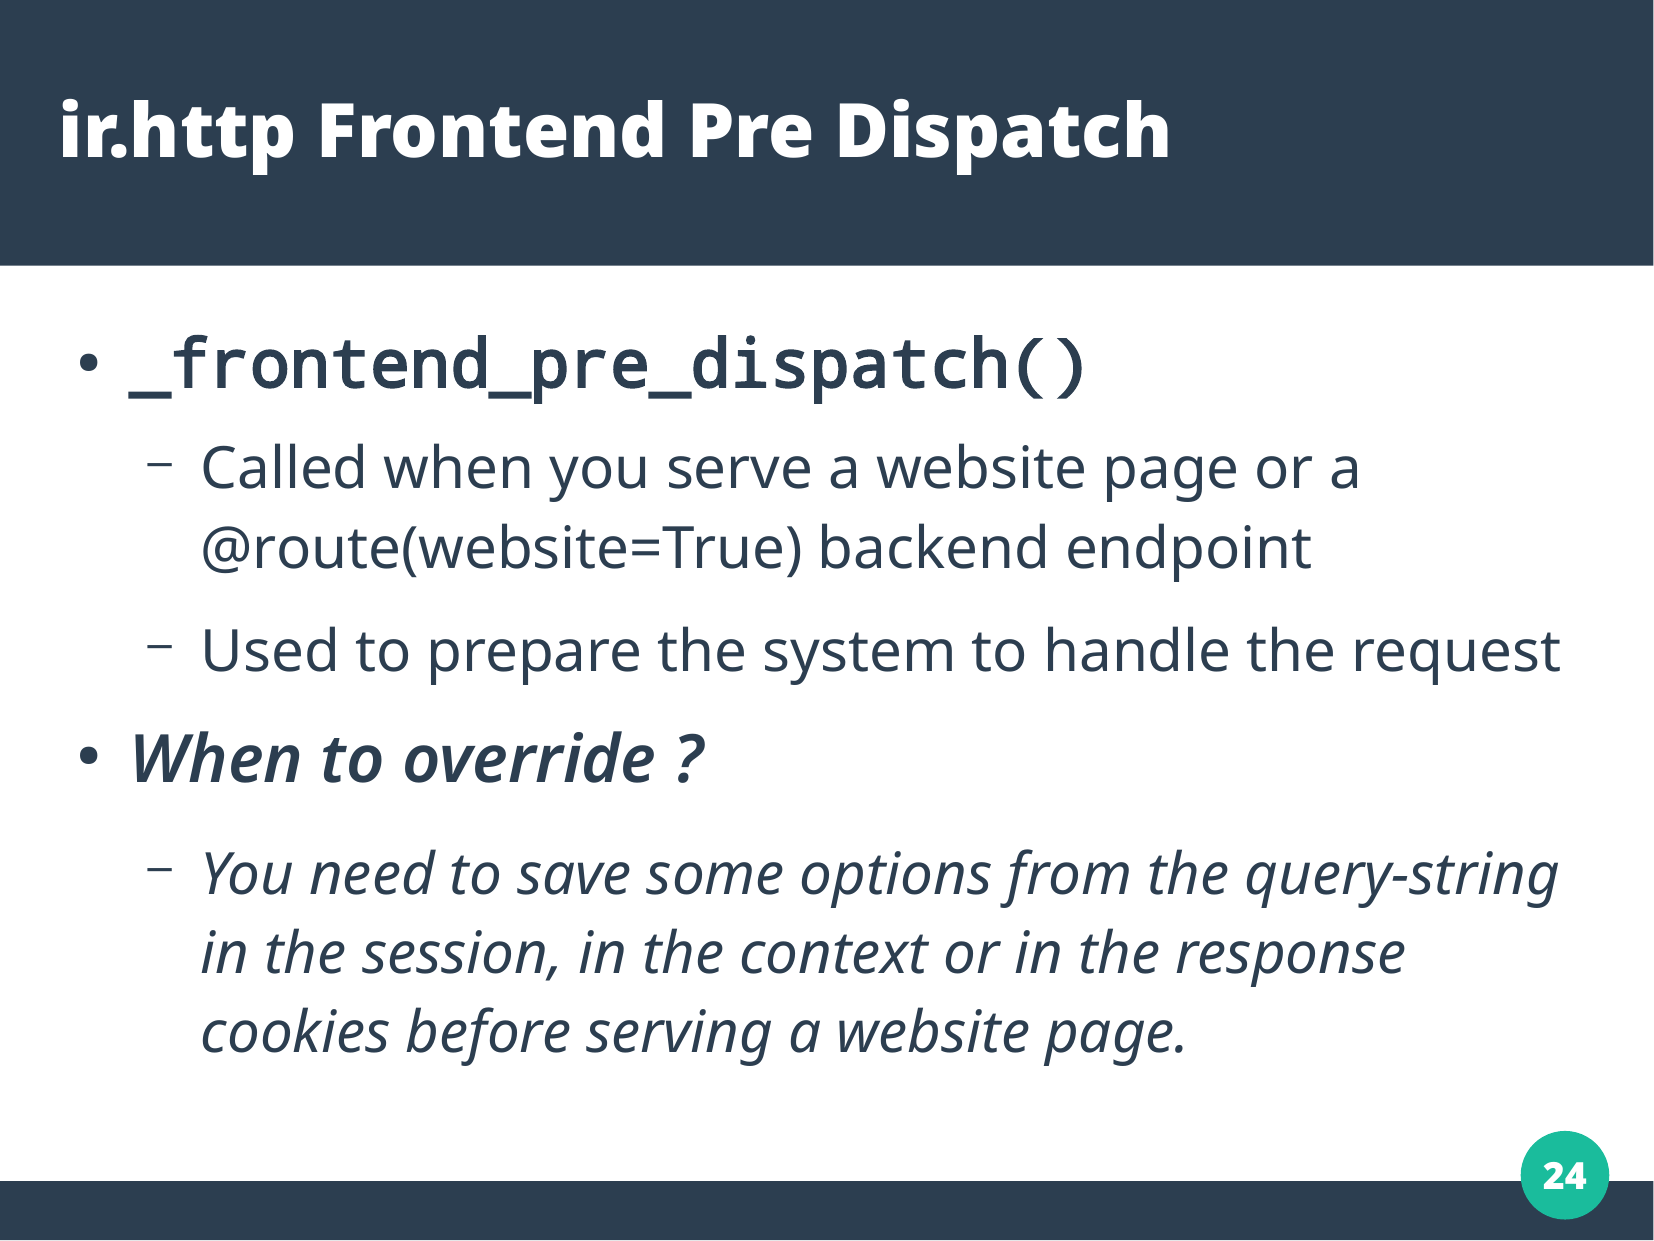

# ir.http Frontend Pre Dispatch
_frontend_pre_dispatch()
Called when you serve a website page or a @route(website=True) backend endpoint
Used to prepare the system to handle the request
When to override ?
You need to save some options from the query-string in the session, in the context or in the response cookies before serving a website page.
24